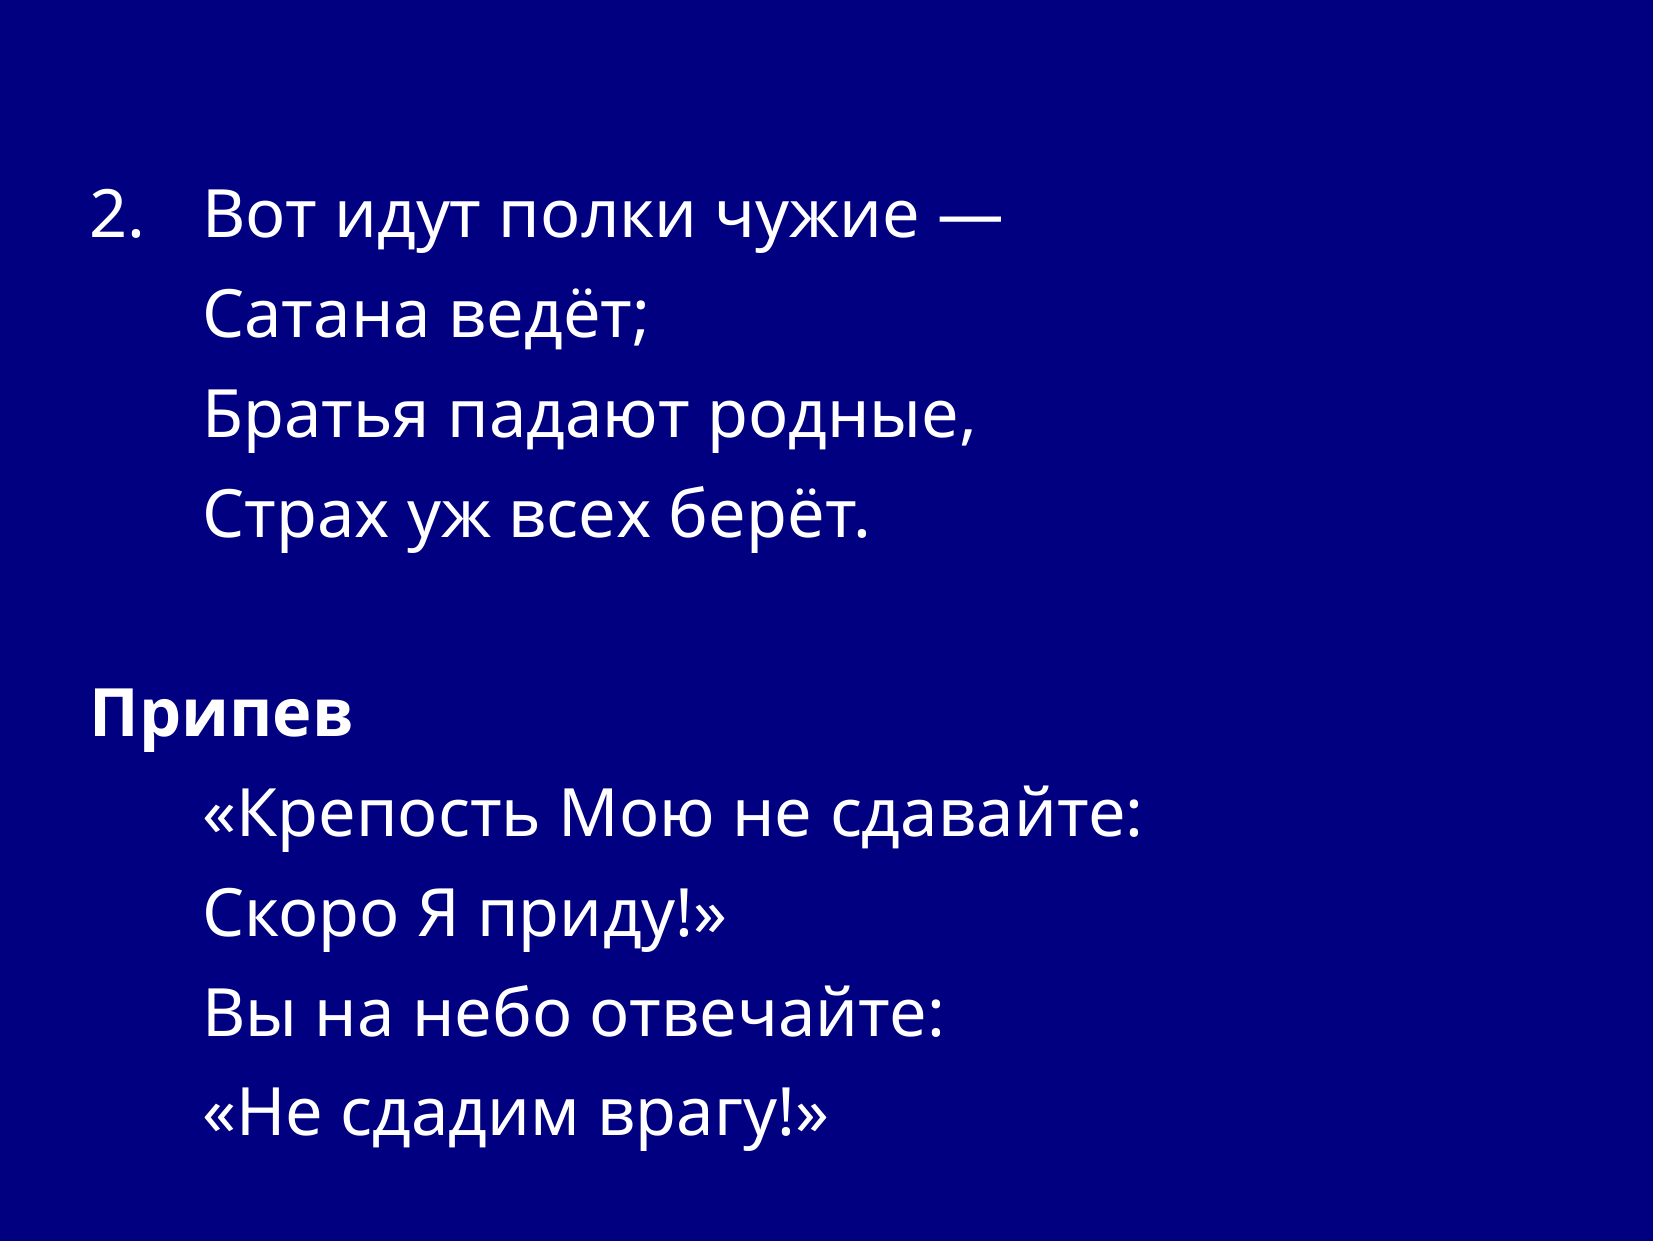

2.	Вот идут полки чужие —
	Сатана ведёт;
	Братья падают родные,
	Страх уж всех берёт.
Припев
	«Крепость Мою не сдавайте:
	Скоро Я приду!»
	Вы на небо отвечайте:
	«Не сдадим врагу!»